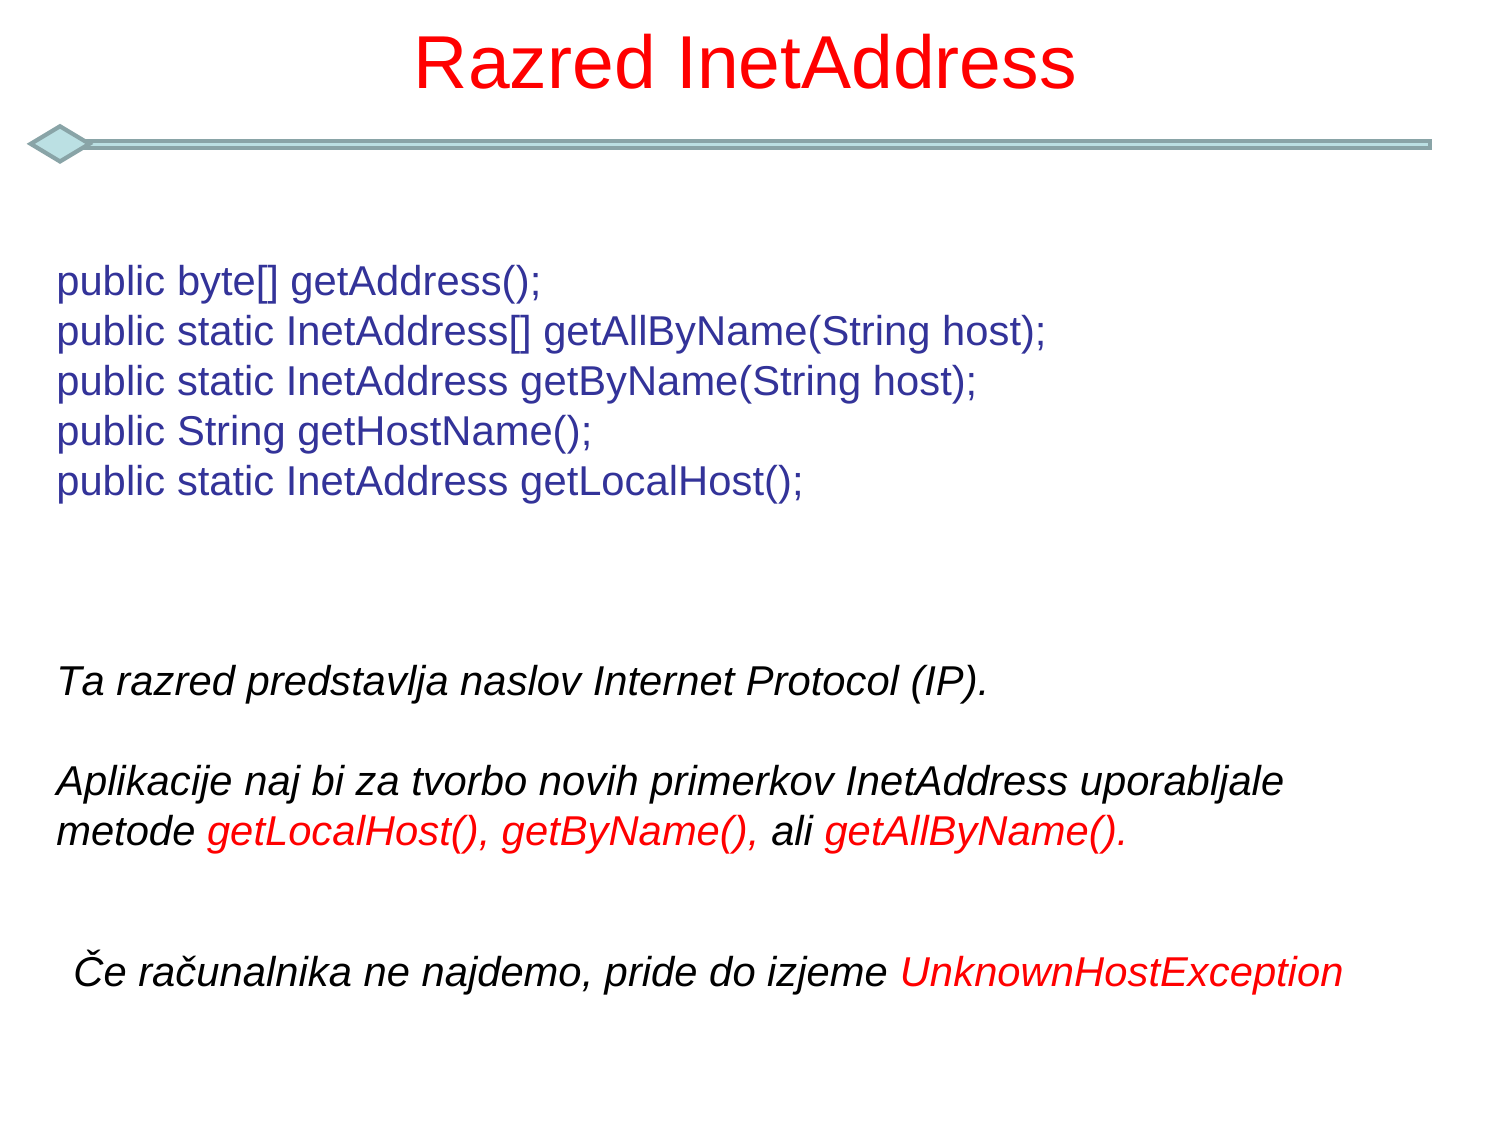

# Razred InetAddress
public byte[] getAddress();
public static InetAddress[] getAllByName(String host);
public static InetAddress getByName(String host);
public String getHostName();
public static InetAddress getLocalHost();
Ta razred predstavlja naslov Internet Protocol (IP).
Aplikacije naj bi za tvorbo novih primerkov InetAddress uporabljale metode getLocalHost(), getByName(), ali getAllByName().
Če računalnika ne najdemo, pride do izjeme UnknownHostException